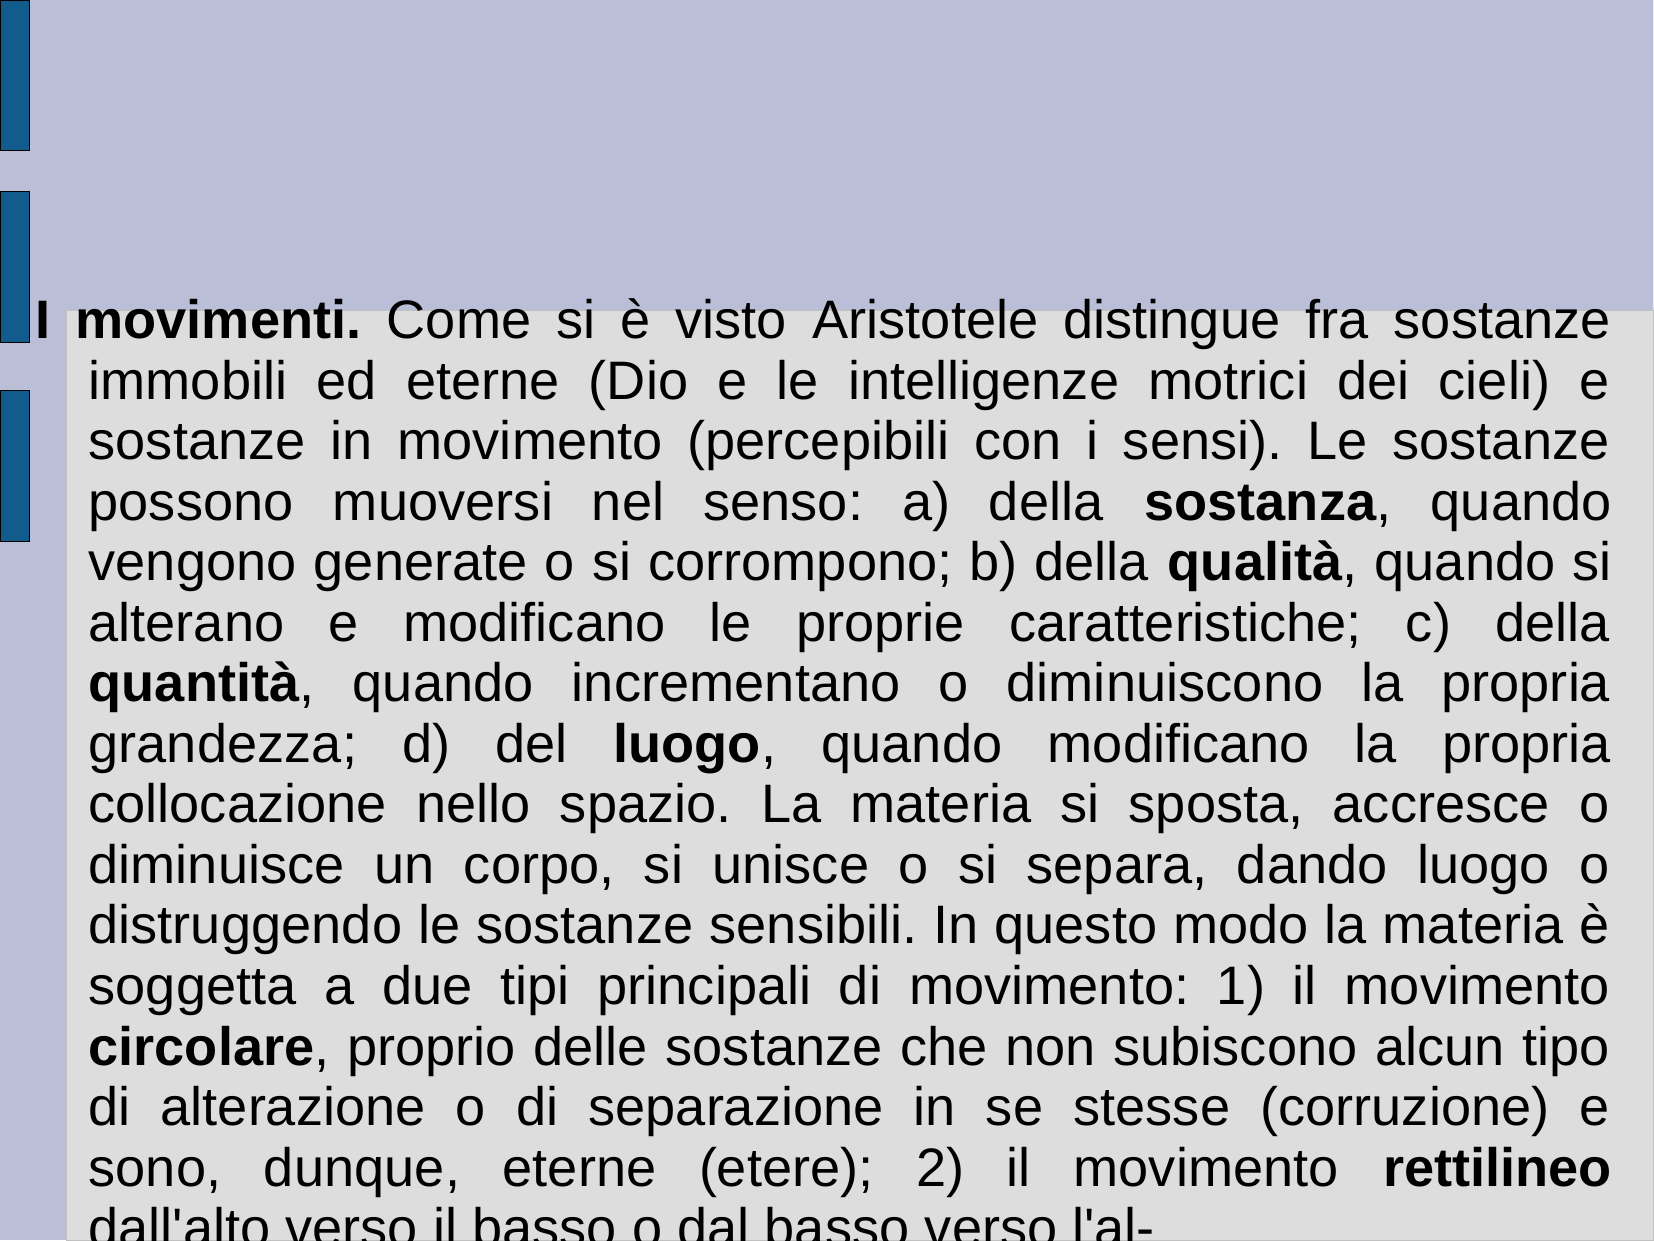

#
I movimenti. Come si è visto Aristotele distingue fra sostanze immobili ed eterne (Dio e le intelligenze motrici dei cieli) e sostanze in movimento (percepibili con i sensi). Le sostanze possono muoversi nel senso: a) della sostanza, quando vengono generate o si corrompono; b) della qualità, quando si alterano e modificano le proprie caratteristiche; c) della quantità, quando incrementano o diminuiscono la propria grandezza; d) del luogo, quando modificano la propria collocazione nello spazio. La materia si sposta, accresce o diminuisce un corpo, si unisce o si separa, dando luogo o distruggendo le sostanze sensibili. In questo modo la materia è soggetta a due tipi principali di movimento: 1) il movimento circolare, proprio delle sostanze che non subiscono alcun tipo di alterazione o di separazione in se stesse (corruzione) e sono, dunque, eterne (etere); 2) il movimento rettilineo dall'alto verso il basso o dal basso verso l'al-